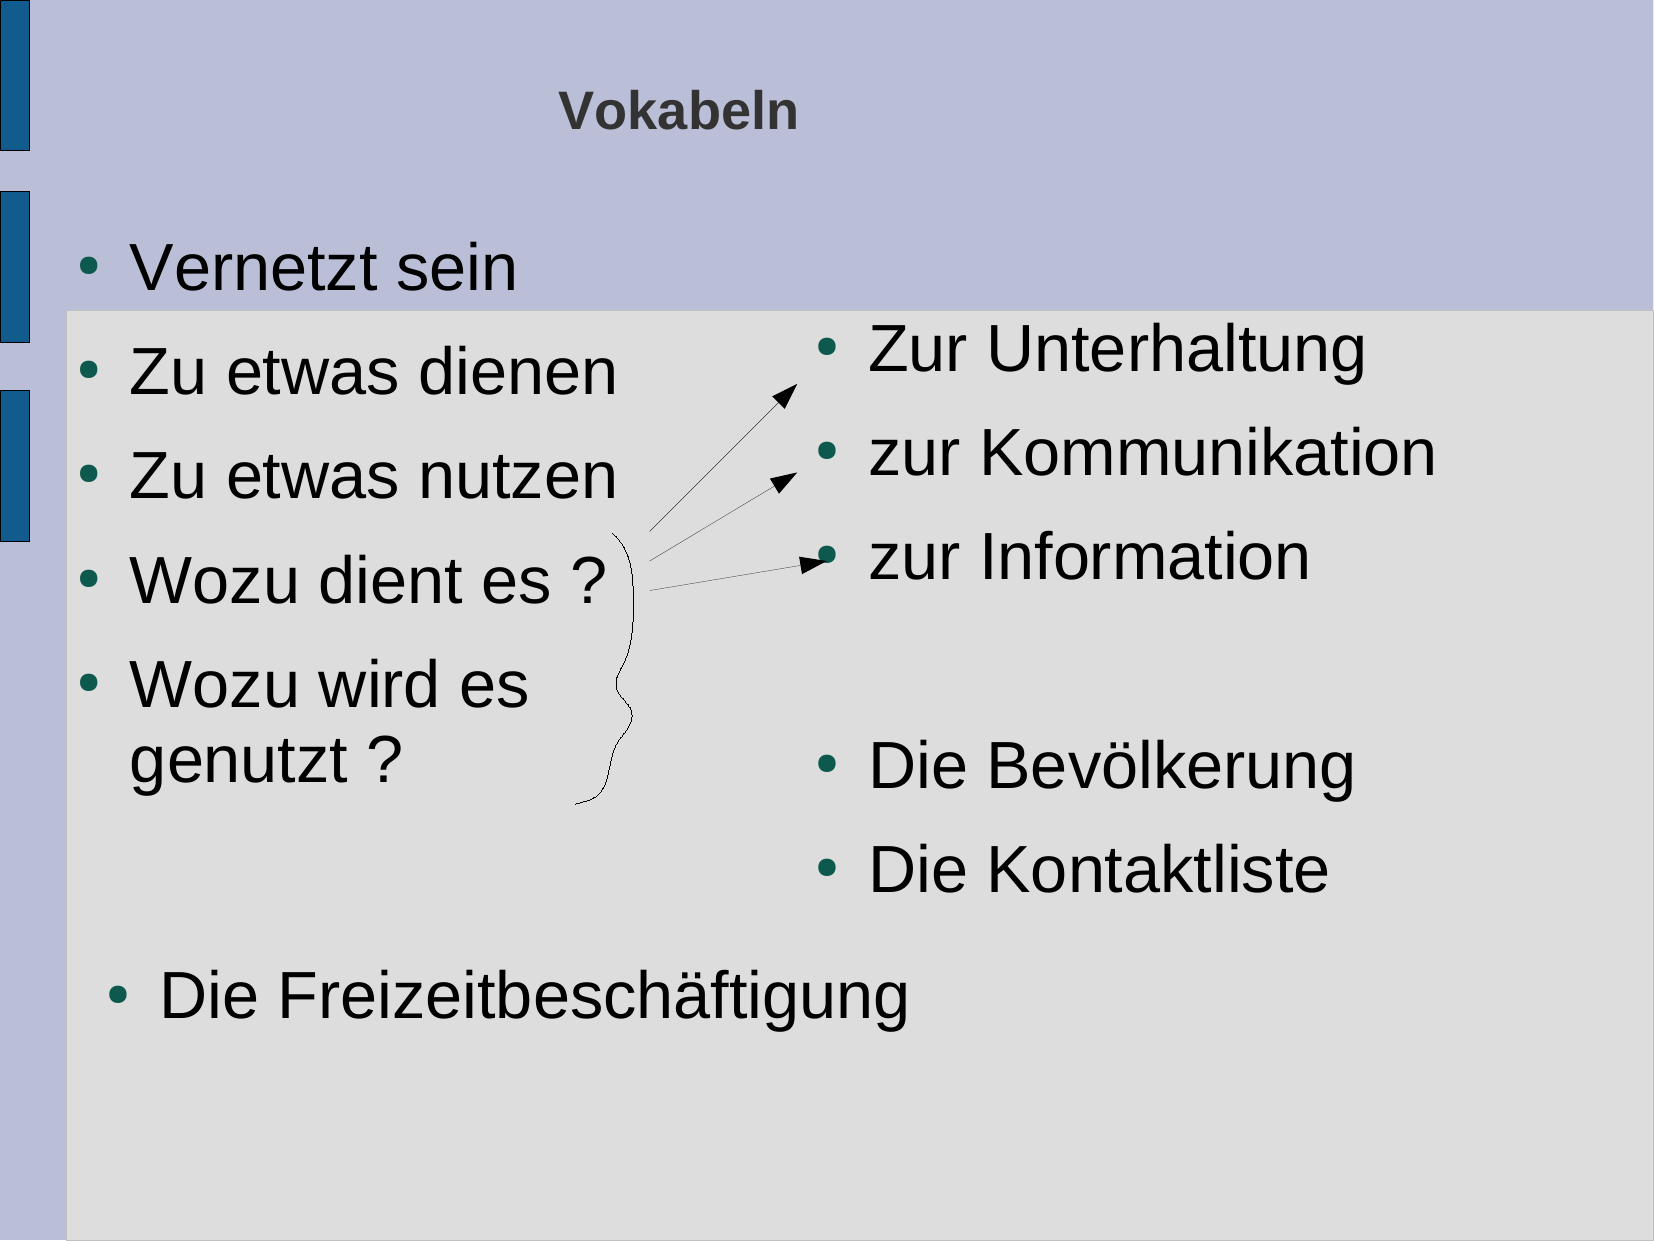

# Vokabeln
Zur Unterhaltung
zur Kommunikation
zur Information
Die Bevölkerung
Die Kontaktliste
Vernetzt sein
Zu etwas dienen
Zu etwas nutzen
Wozu dient es ?
Wozu wird es genutzt ?
Die Freizeitbeschäftigung